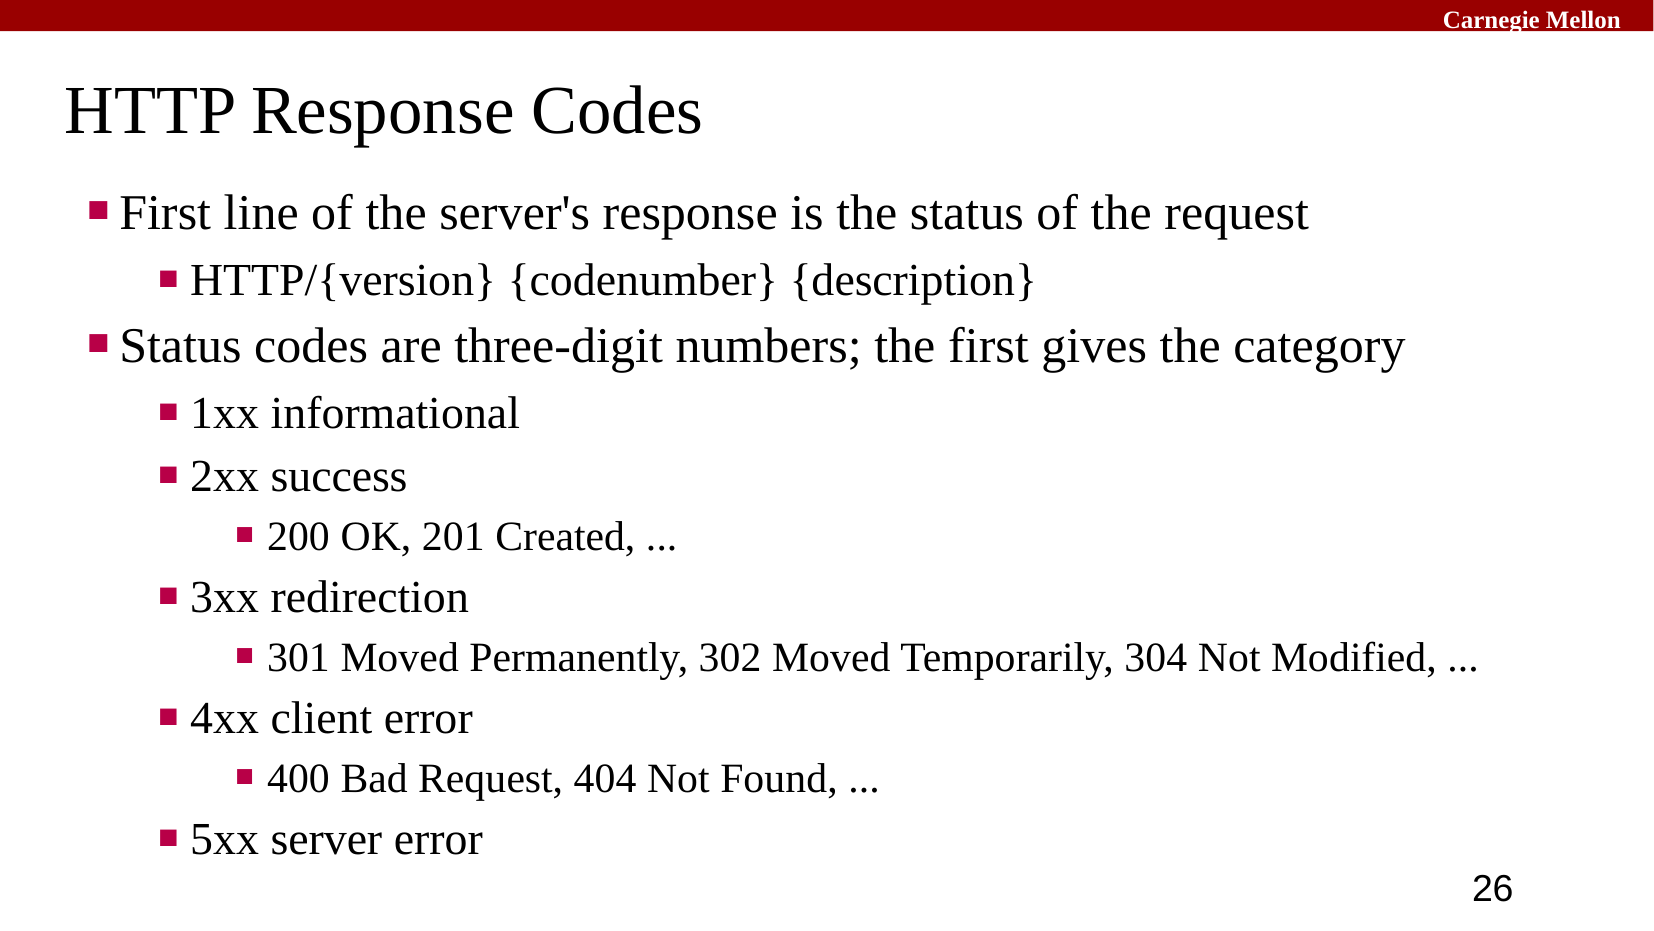

# HTTP Response Codes
First line of the server's response is the status of the request
HTTP/{version} {codenumber} {description}
Status codes are three-digit numbers; the first gives the category
1xx informational
2xx success
200 OK, 201 Created, ...
3xx redirection
301 Moved Permanently, 302 Moved Temporarily, 304 Not Modified, ...
4xx client error
400 Bad Request, 404 Not Found, ...
5xx server error